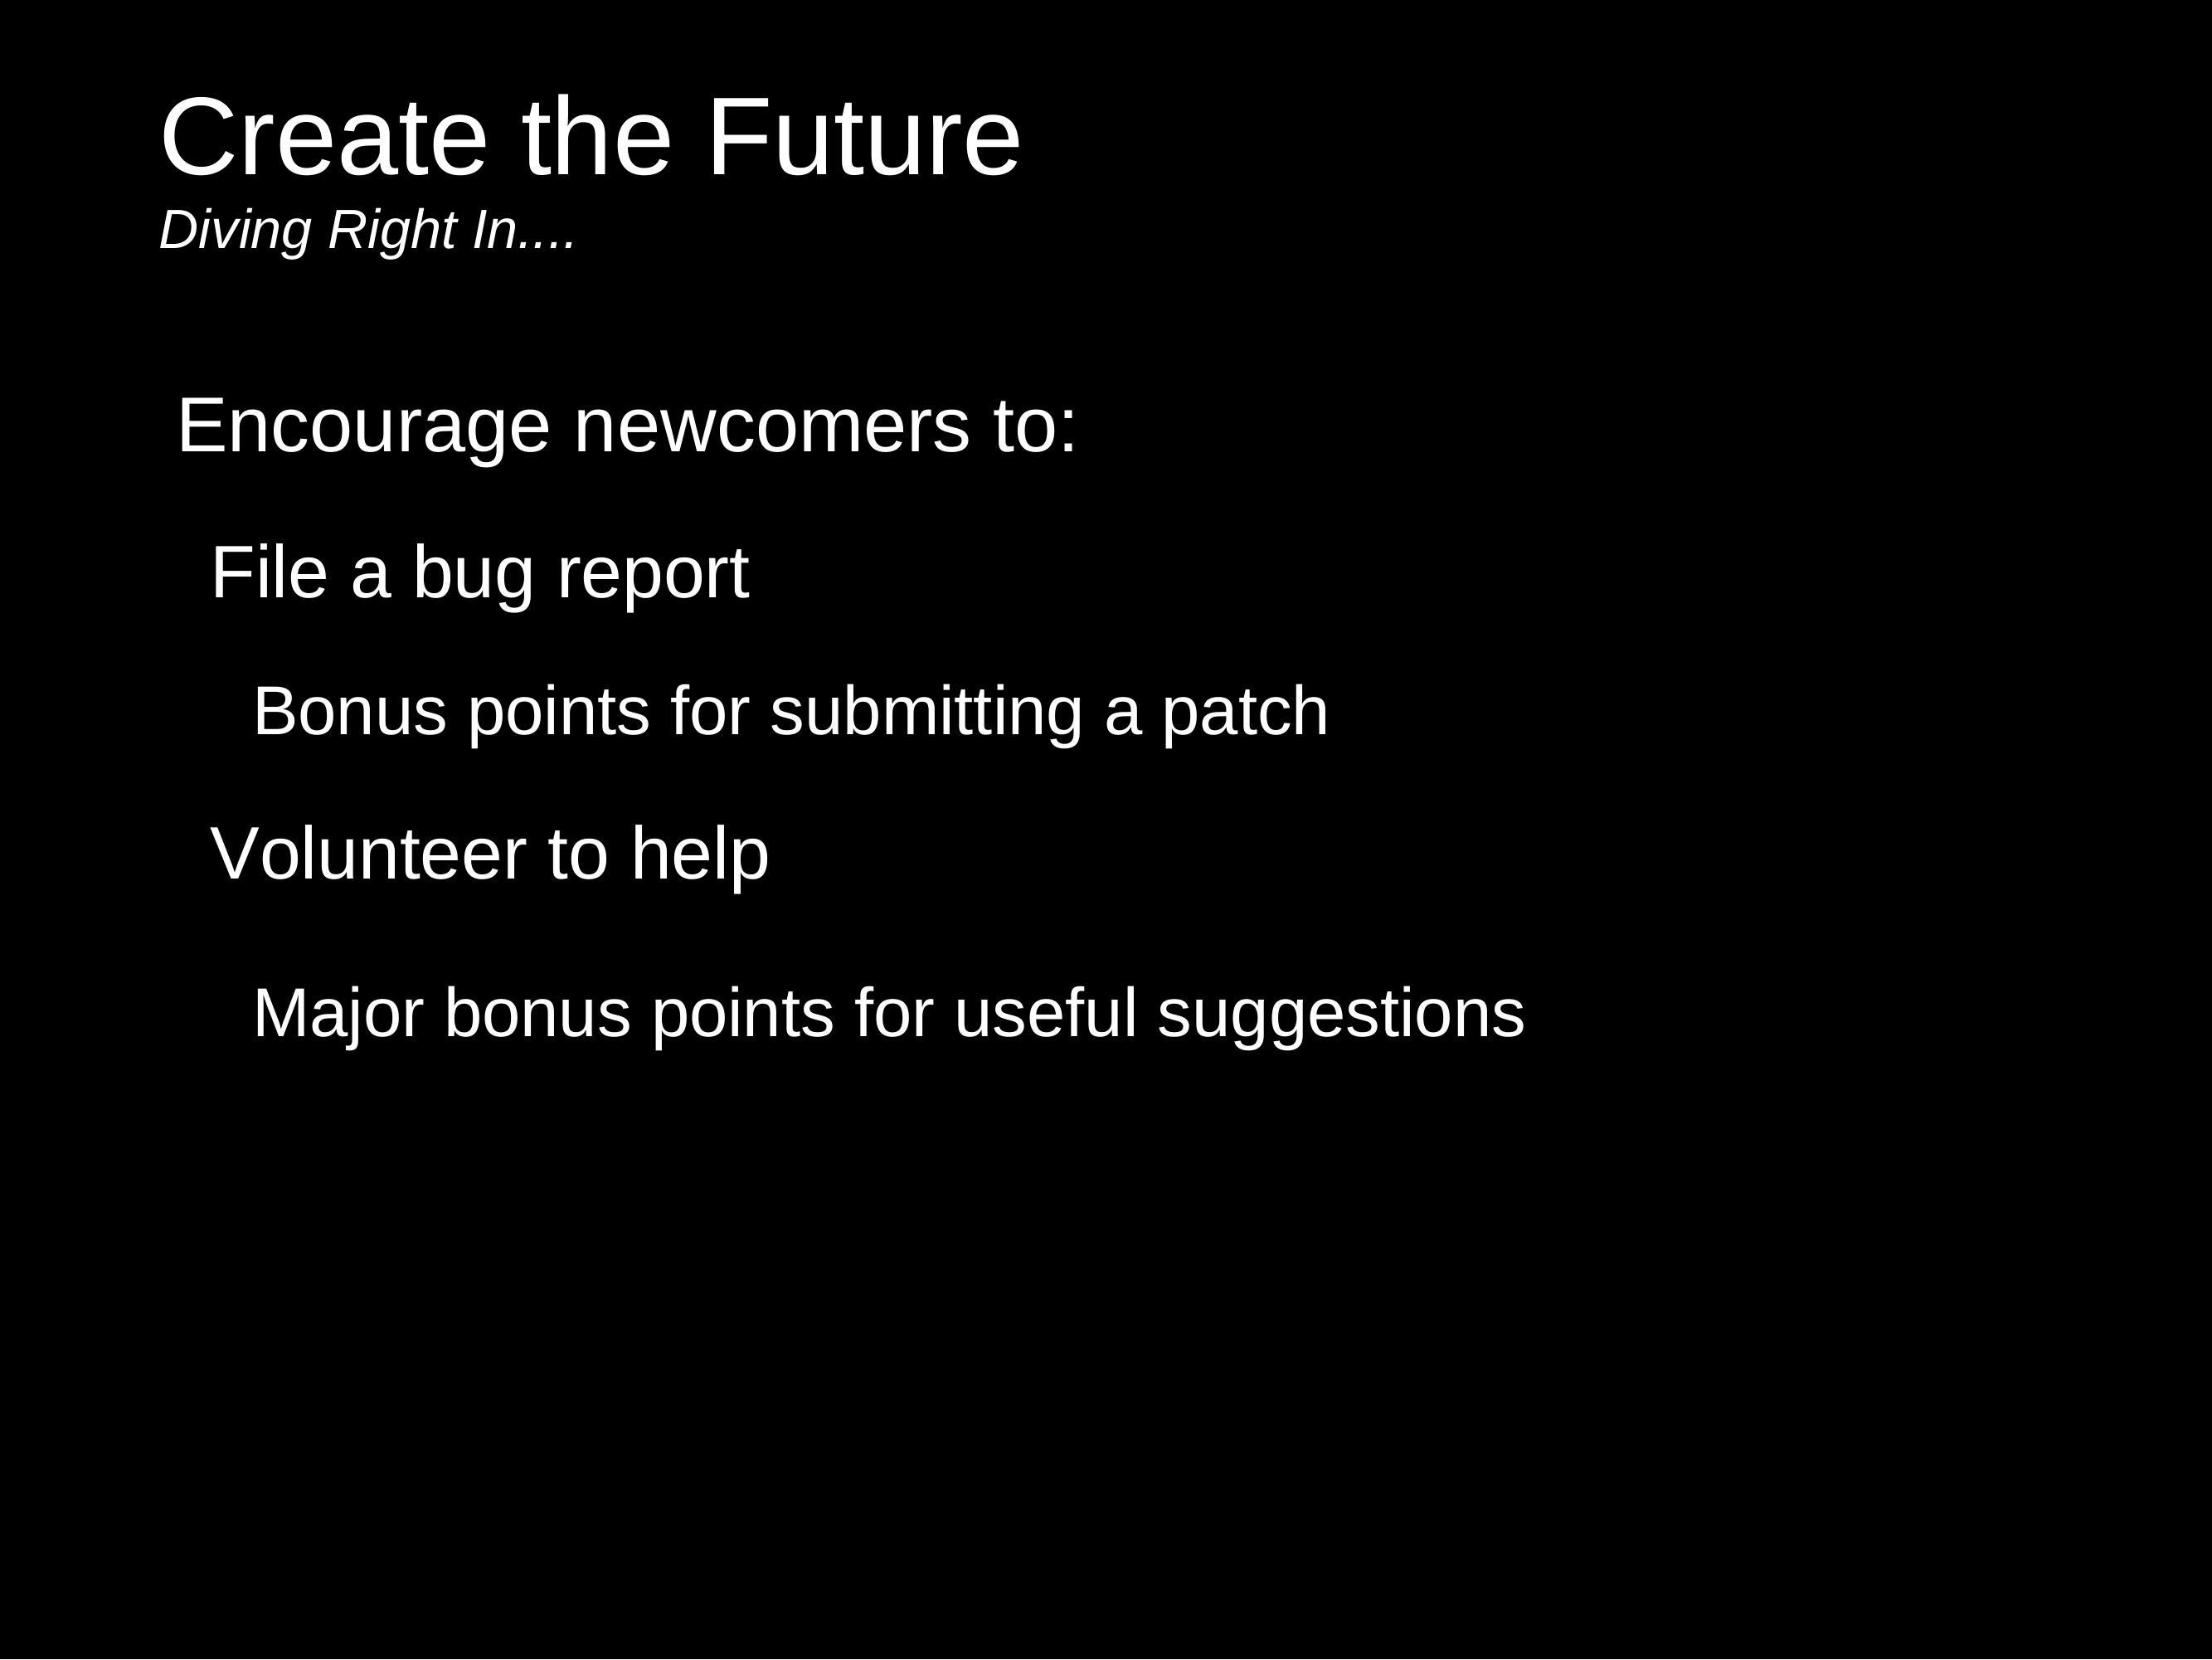

# Create the Future Diving Right In....
Encourage newcomers to:
File a bug report
Bonus points for submitting a patch
Volunteer to help
Major bonus points for useful suggestions‏